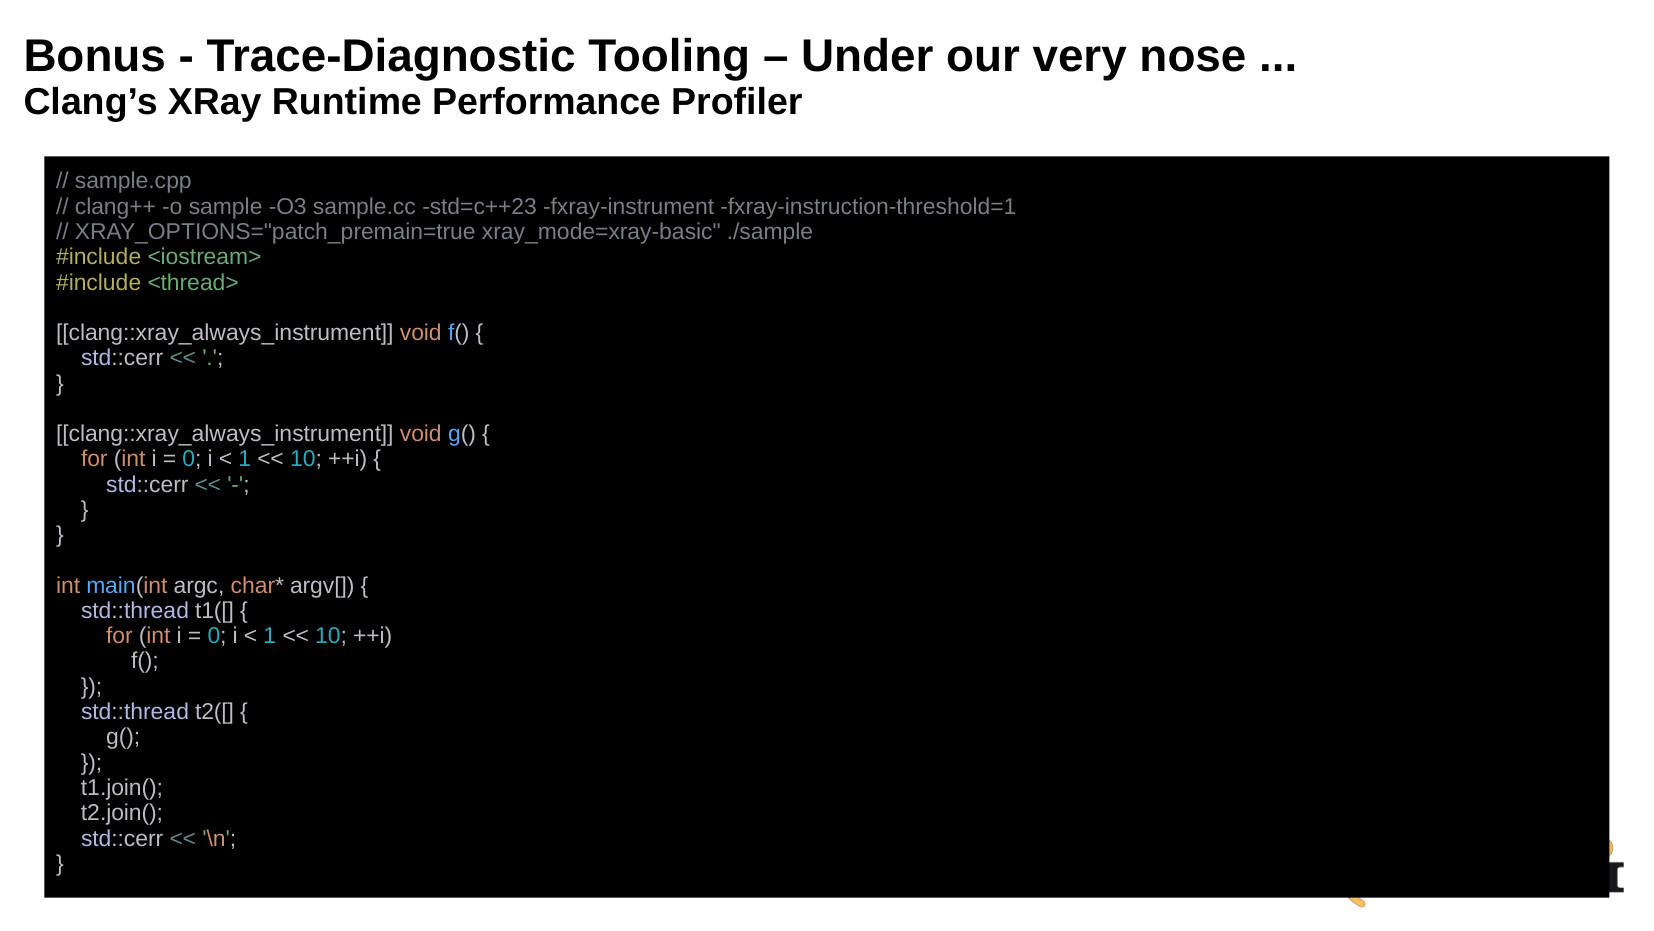

# Bonus - Trace-Diagnostic Tooling – Under our very nose ... Clang’s XRay Runtime Performance Profiler
// sample.cpp
// clang++ -o sample -O3 sample.cc -std=c++23 -fxray-instrument -fxray-instruction-threshold=1
// XRAY_OPTIONS="patch_premain=true xray_mode=xray-basic" ./sample
#include <iostream>
#include <thread>
[[clang::xray_always_instrument]] void f() {
 std::cerr << '.';
}
[[clang::xray_always_instrument]] void g() {
 for (int i = 0; i < 1 << 10; ++i) {
 std::cerr << '-';
 }
}
int main(int argc, char* argv[]) {
 std::thread t1([] {
 for (int i = 0; i < 1 << 10; ++i)
 f();
 });
 std::thread t2([] {
 g();
 });
 t1.join();
 t2.join();
 std::cerr << '\n';
}